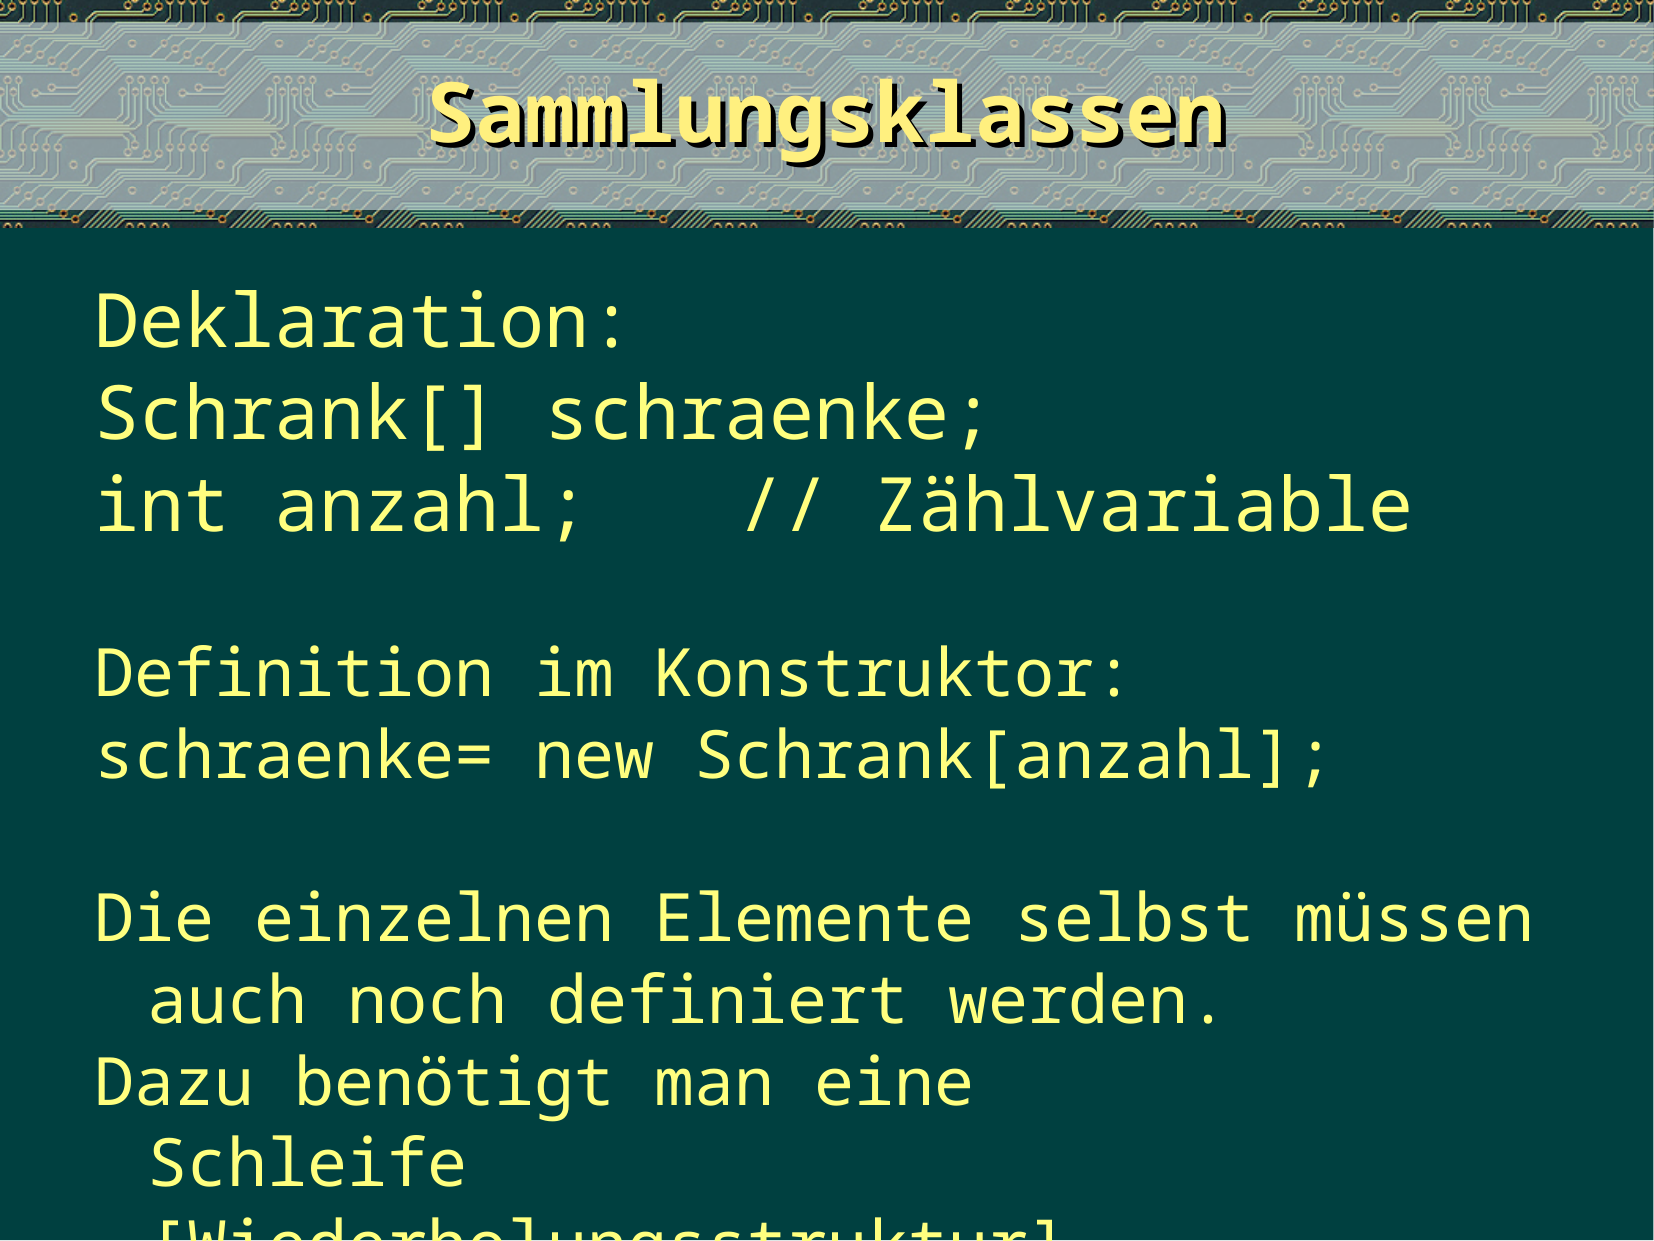

# Sammlungsklassen
Deklaration:
Schrank[] schraenke;
int anzahl;			// Zählvariable
Definition im Konstruktor:
schraenke= new Schrank[anzahl];
Die einzelnen Elemente selbst müssen auch noch definiert werden.
Dazu benötigt man eine
Schleife
[Wiederholungsstruktur]